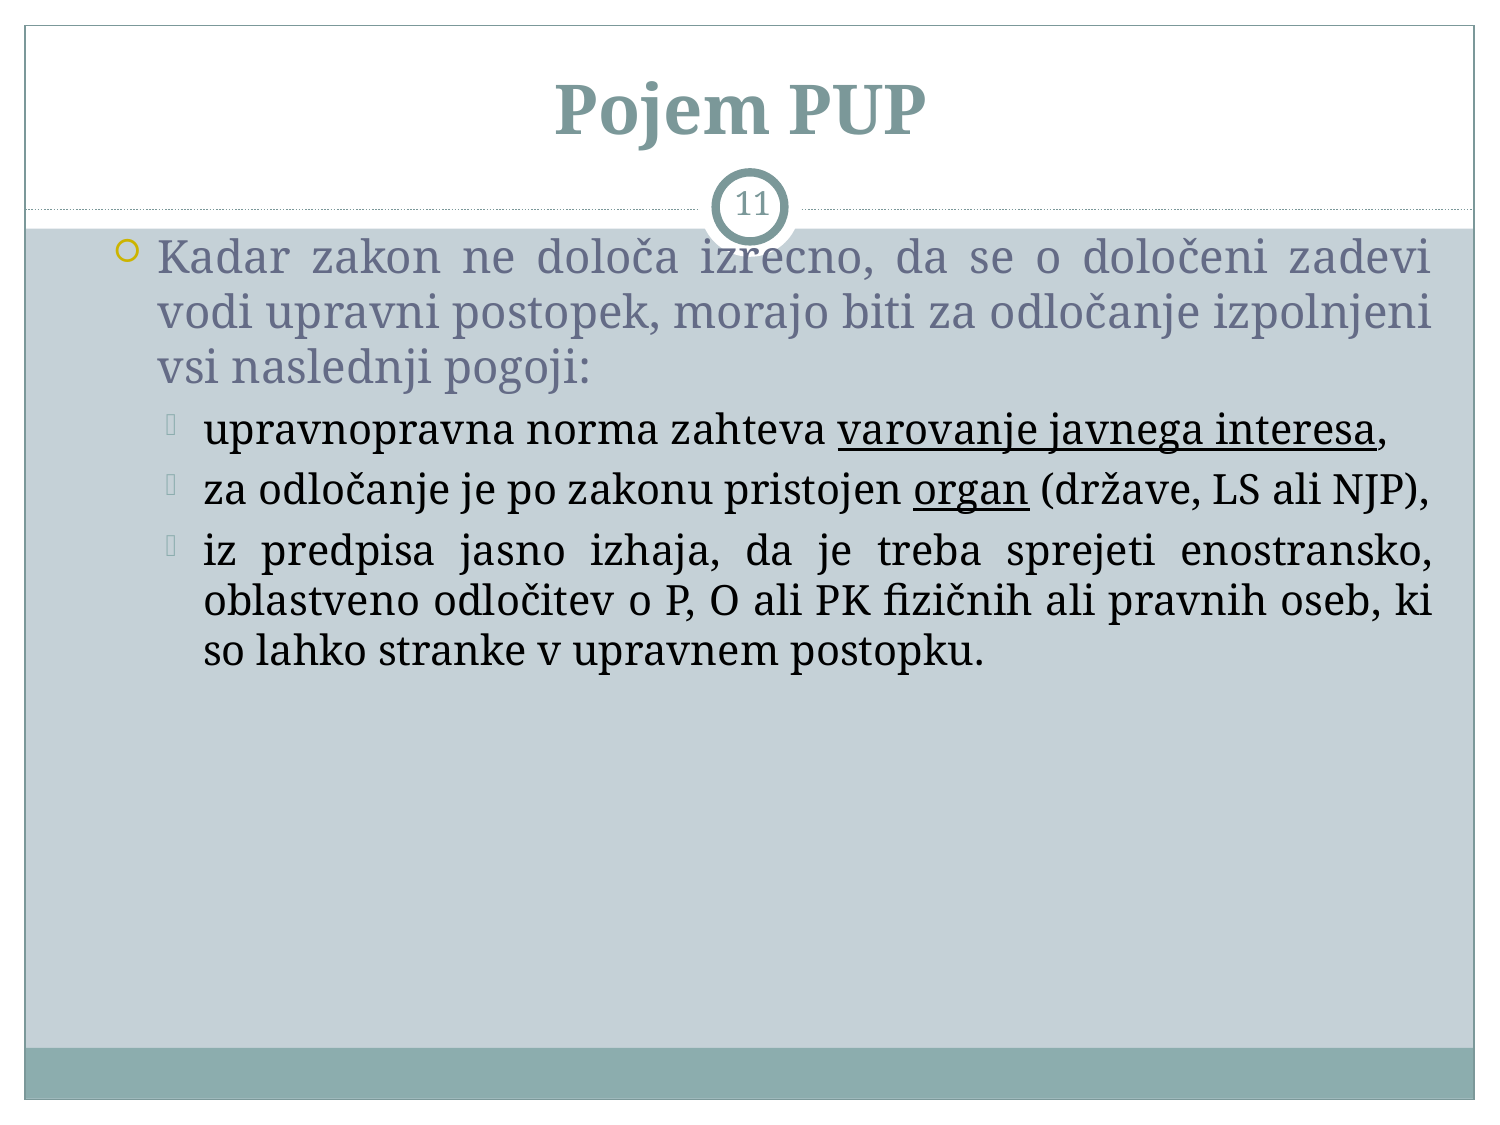

# Pojem PUP
Kadar zakon ne določa izrecno, da se o določeni zadevi vodi upravni postopek, morajo biti za odločanje izpolnjeni vsi naslednji pogoji:
upravnopravna norma zahteva varovanje javnega interesa,
za odločanje je po zakonu pristojen organ (države, LS ali NJP),
iz predpisa jasno izhaja, da je treba sprejeti enostransko, oblastveno odločitev o P, O ali PK fizičnih ali pravnih oseb, ki so lahko stranke v upravnem postopku.